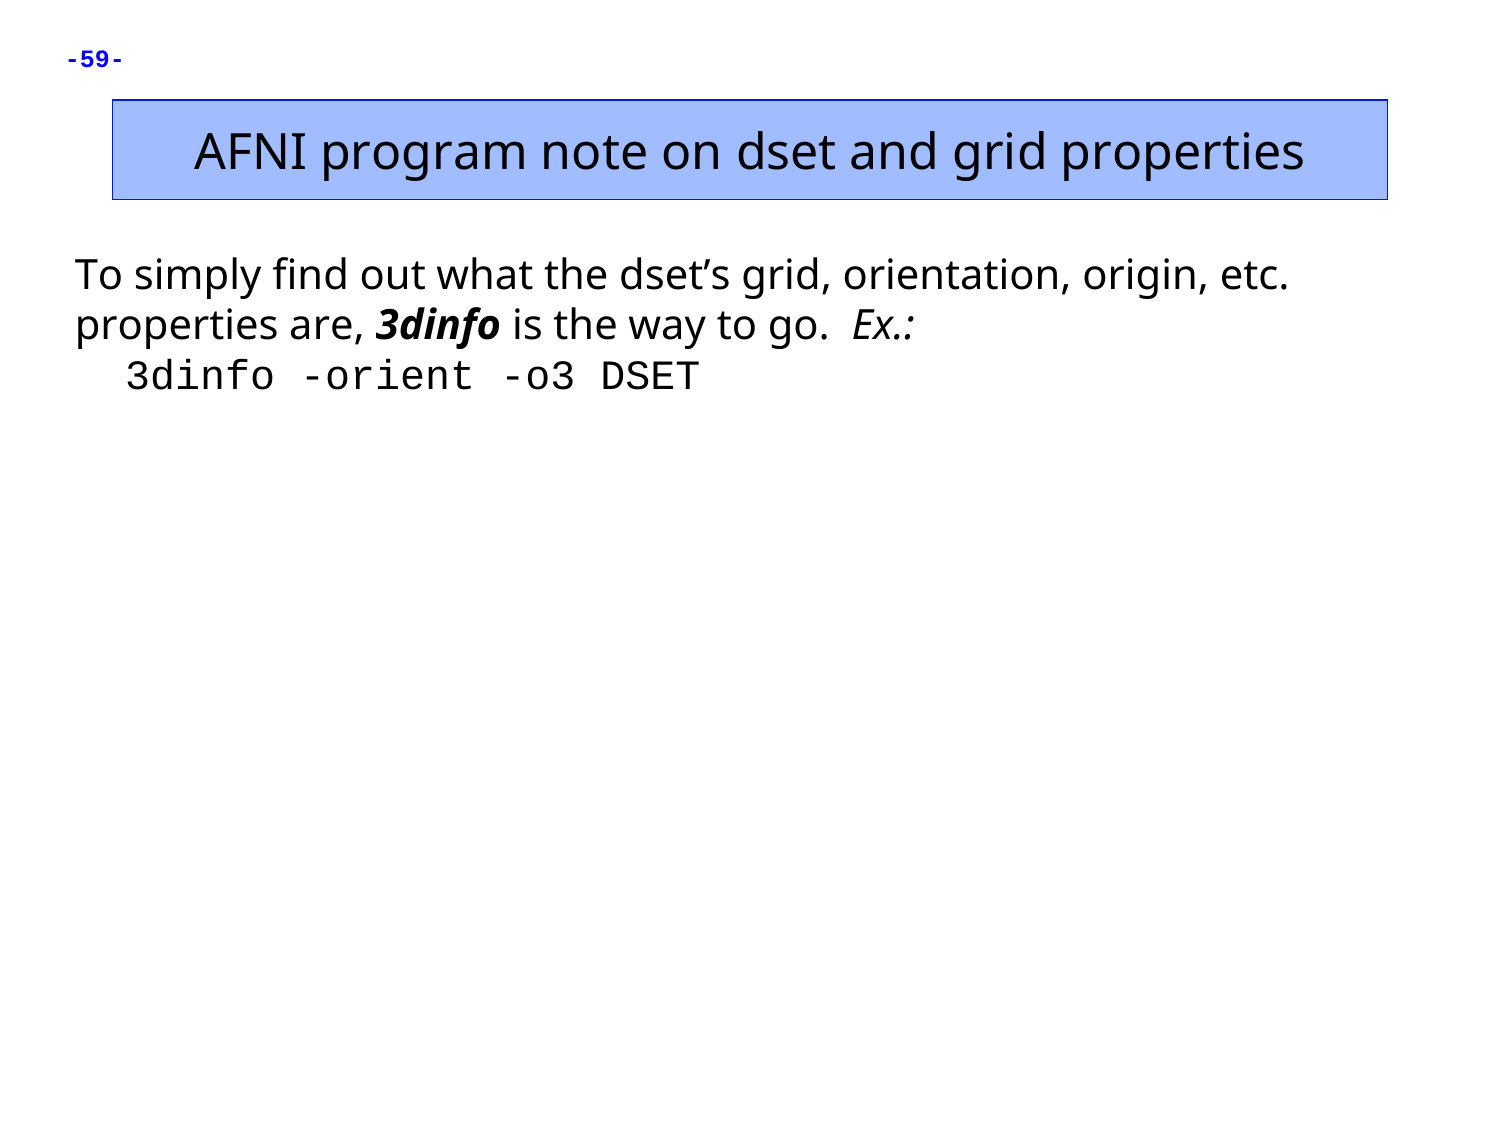

AFNI program note on dset and grid properties
To simply find out what the dset’s grid, orientation, origin, etc. properties are, 3dinfo is the way to go. Ex.:
 3dinfo -orient -o3 DSET